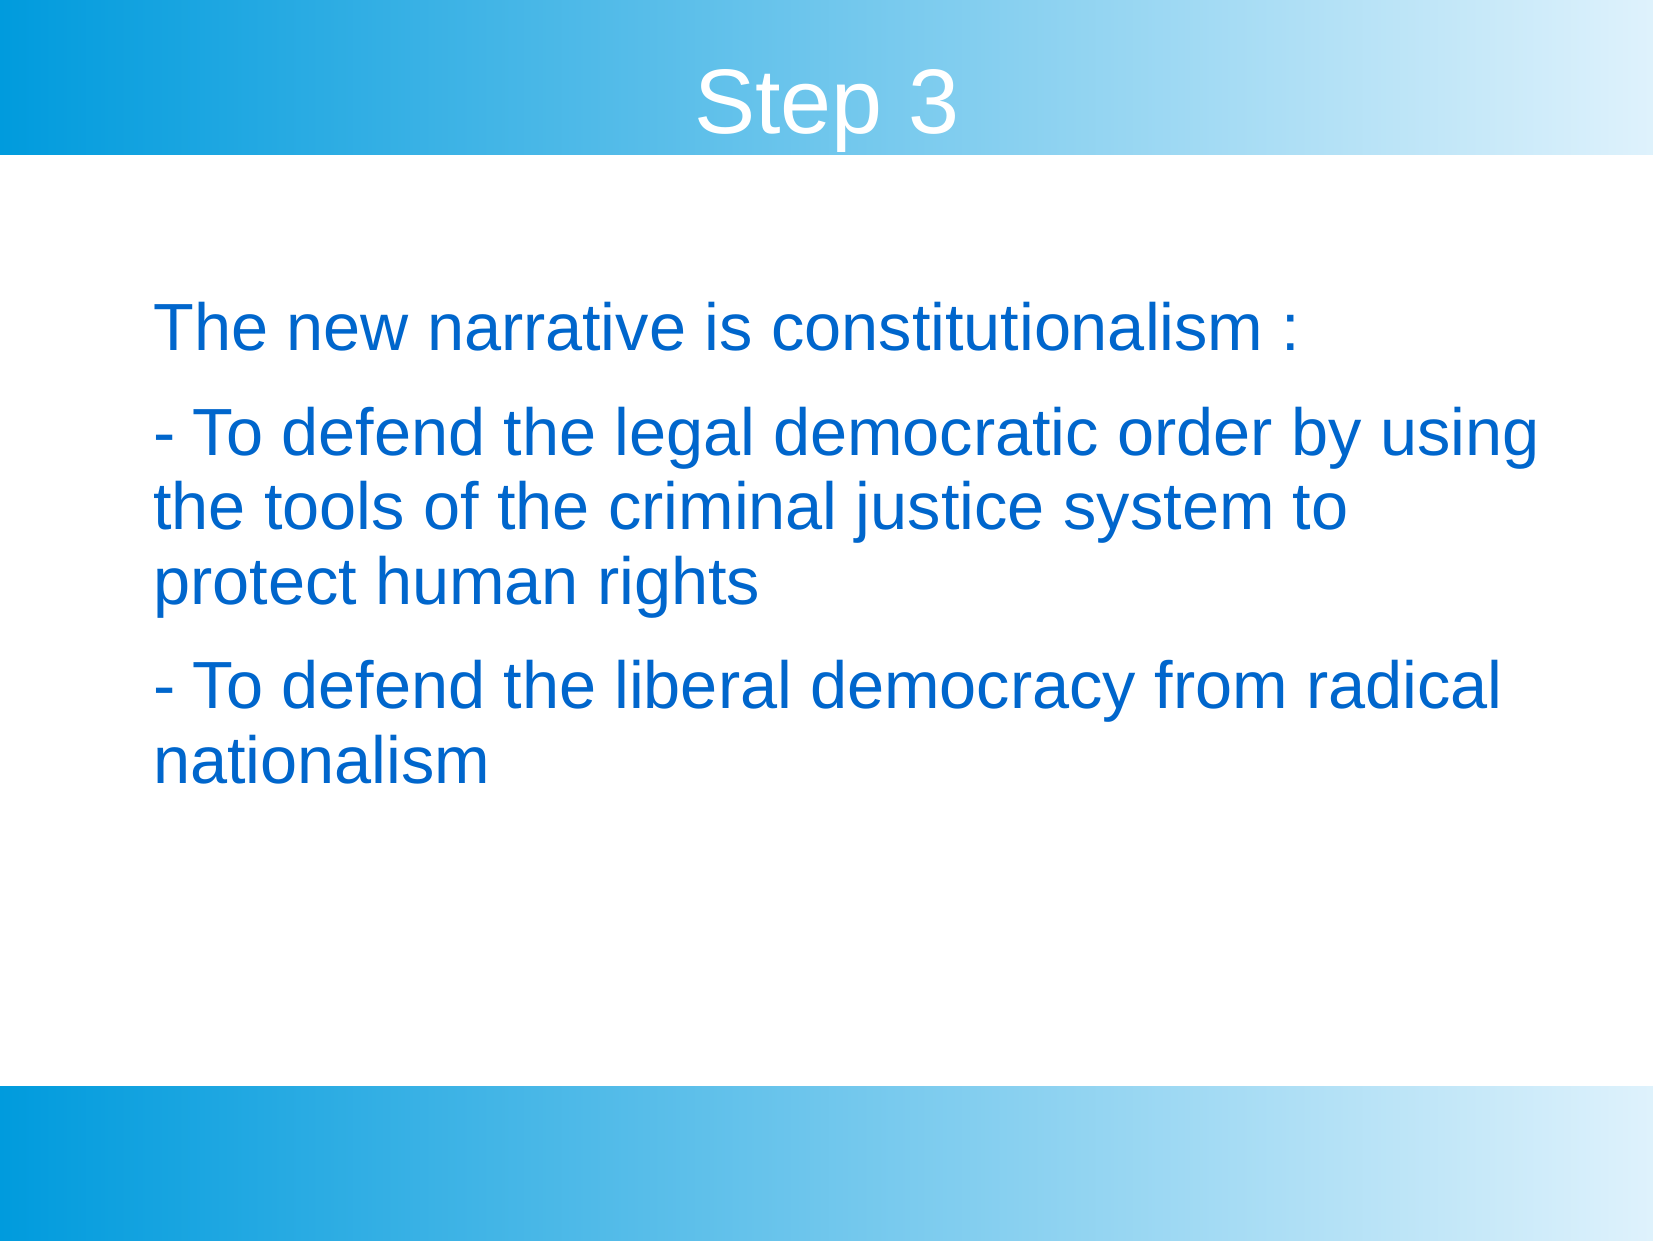

# Step 3
The new narrative is constitutionalism :
- To defend the legal democratic order by using the tools of the criminal justice system to protect human rights
- To defend the liberal democracy from radical nationalism